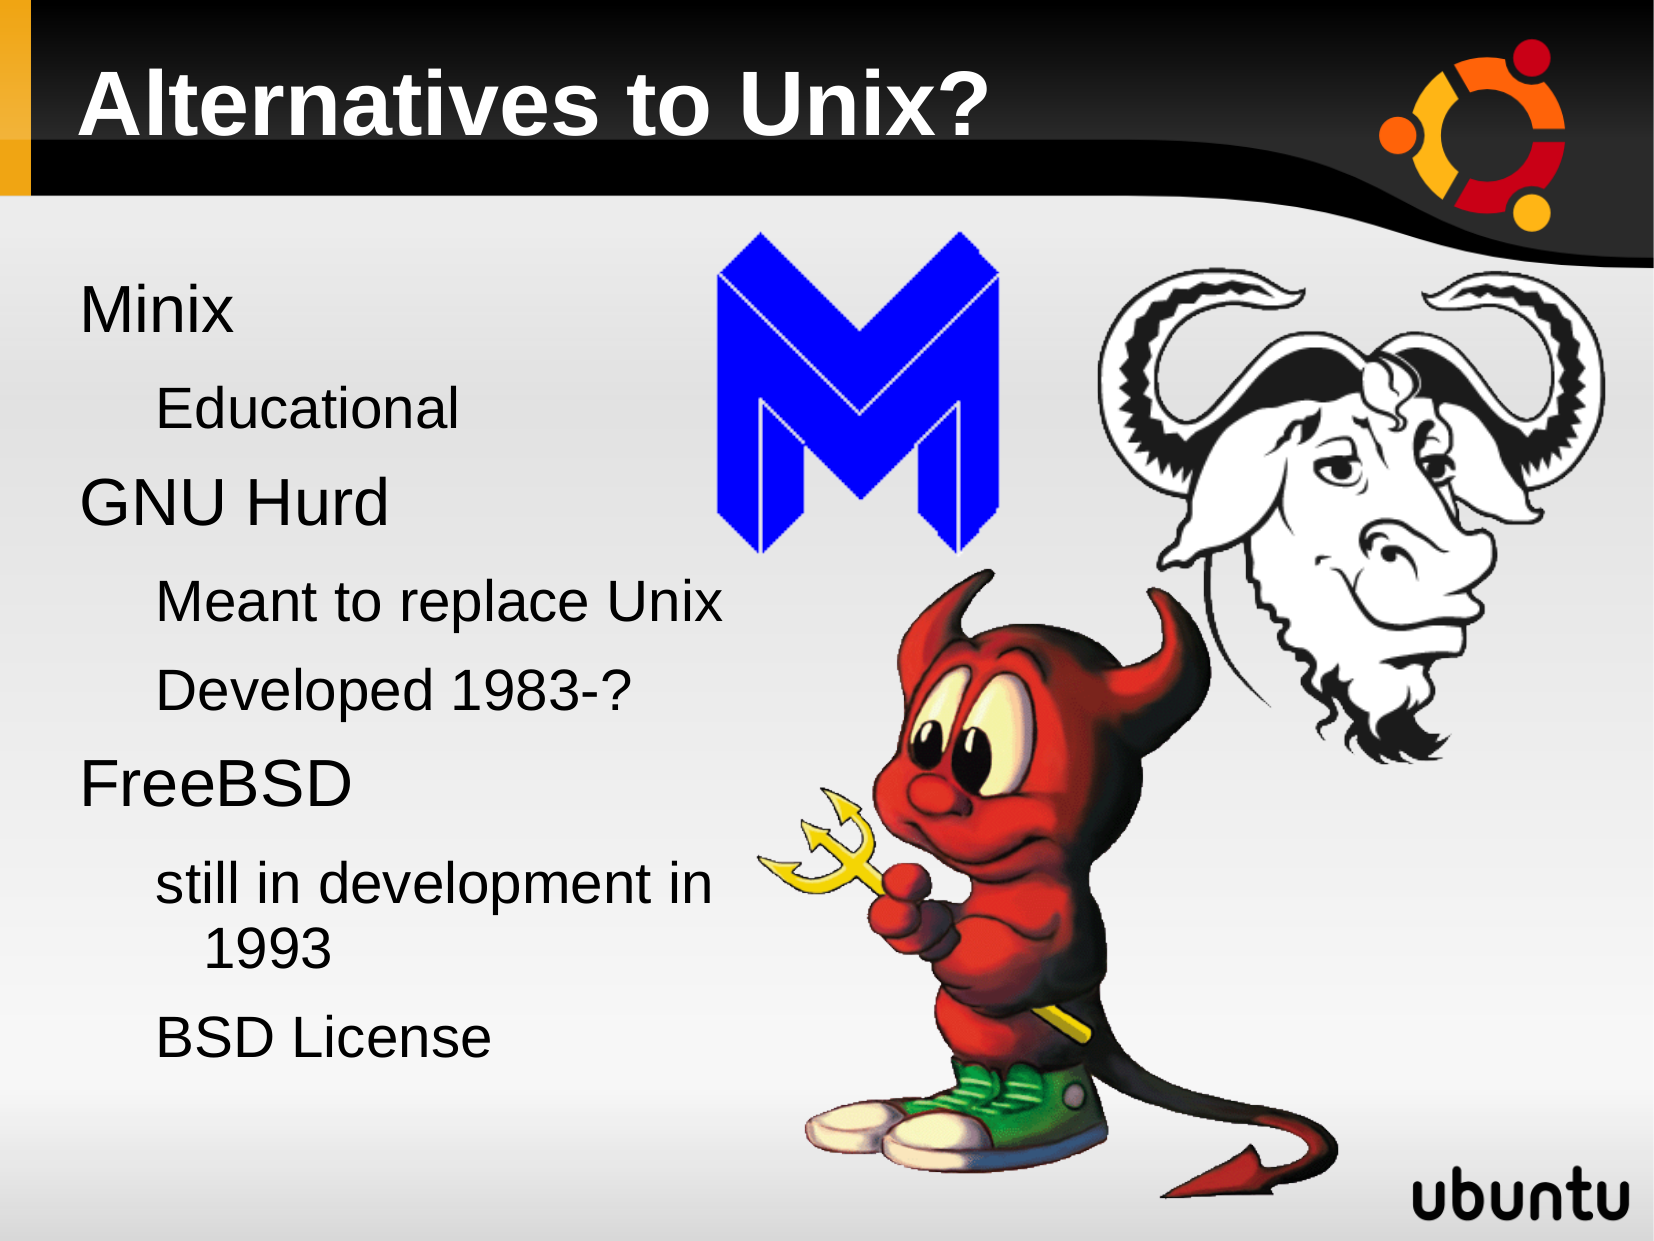

# Alternatives to Unix?
Minix
Educational
GNU Hurd
Meant to replace Unix
Developed 1983-?
FreeBSD
still in development in 1993
BSD License